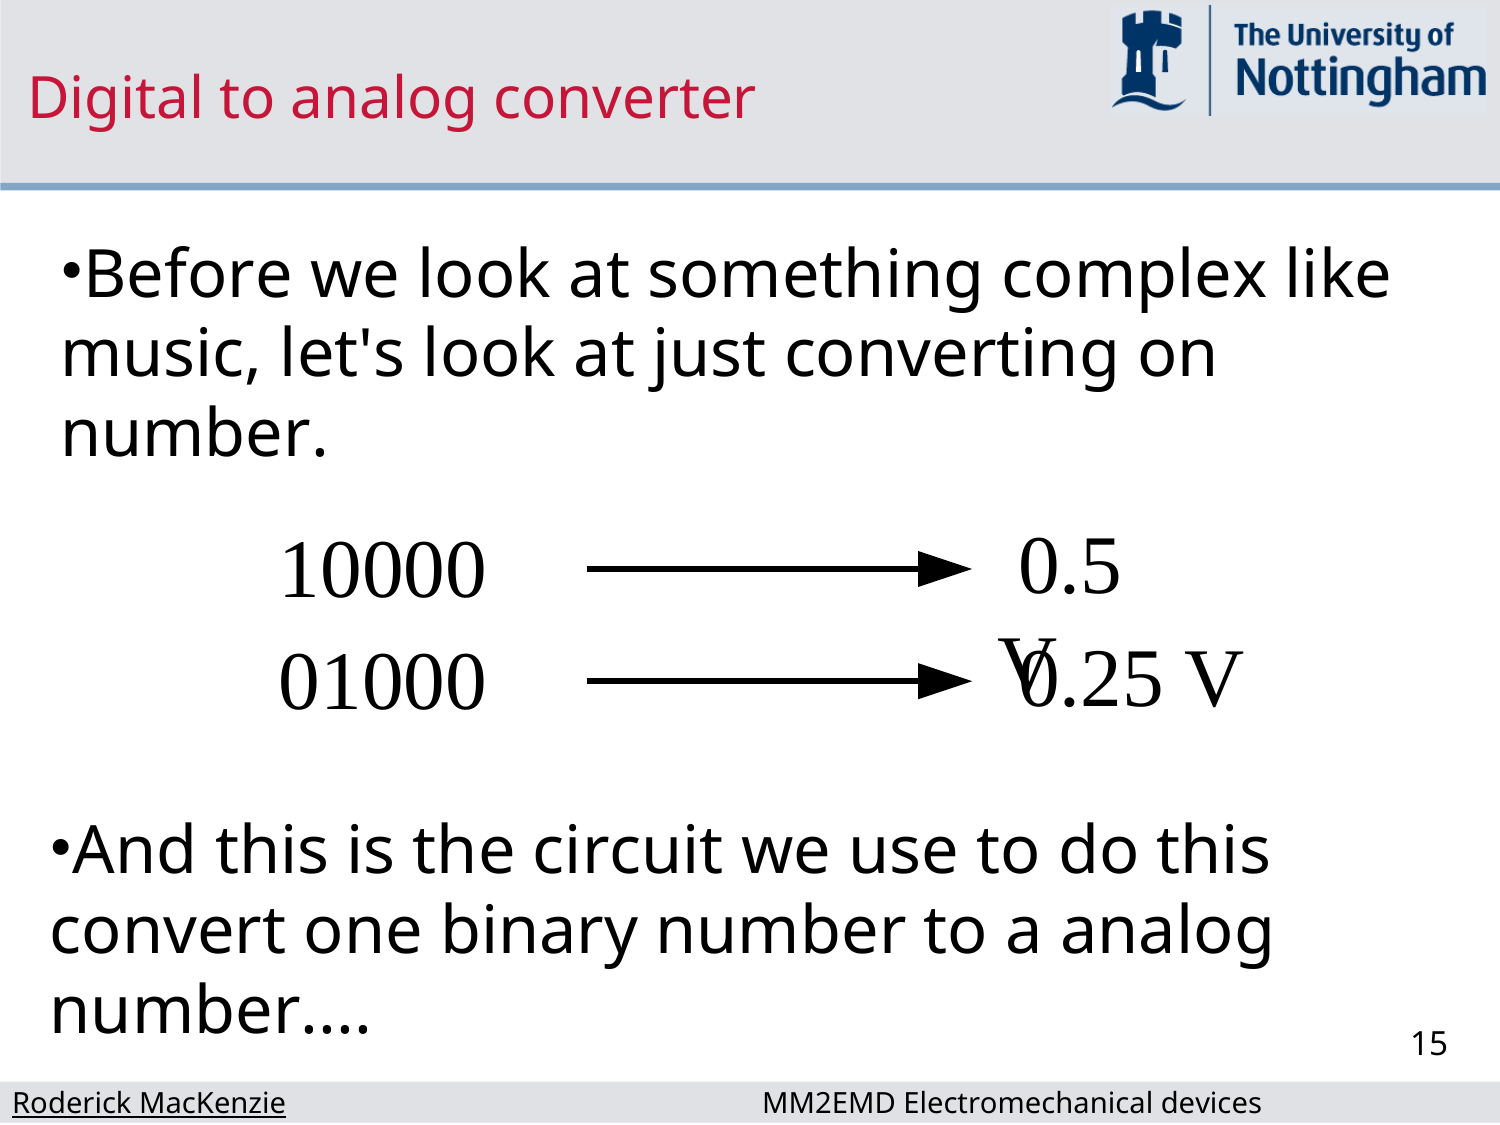

# Digital to analog converter
Before we look at something complex like music, let's look at just converting on number.
 0.5 V
10000
 0.25 V
01000
And this is the circuit we use to do this convert one binary number to a analog number....